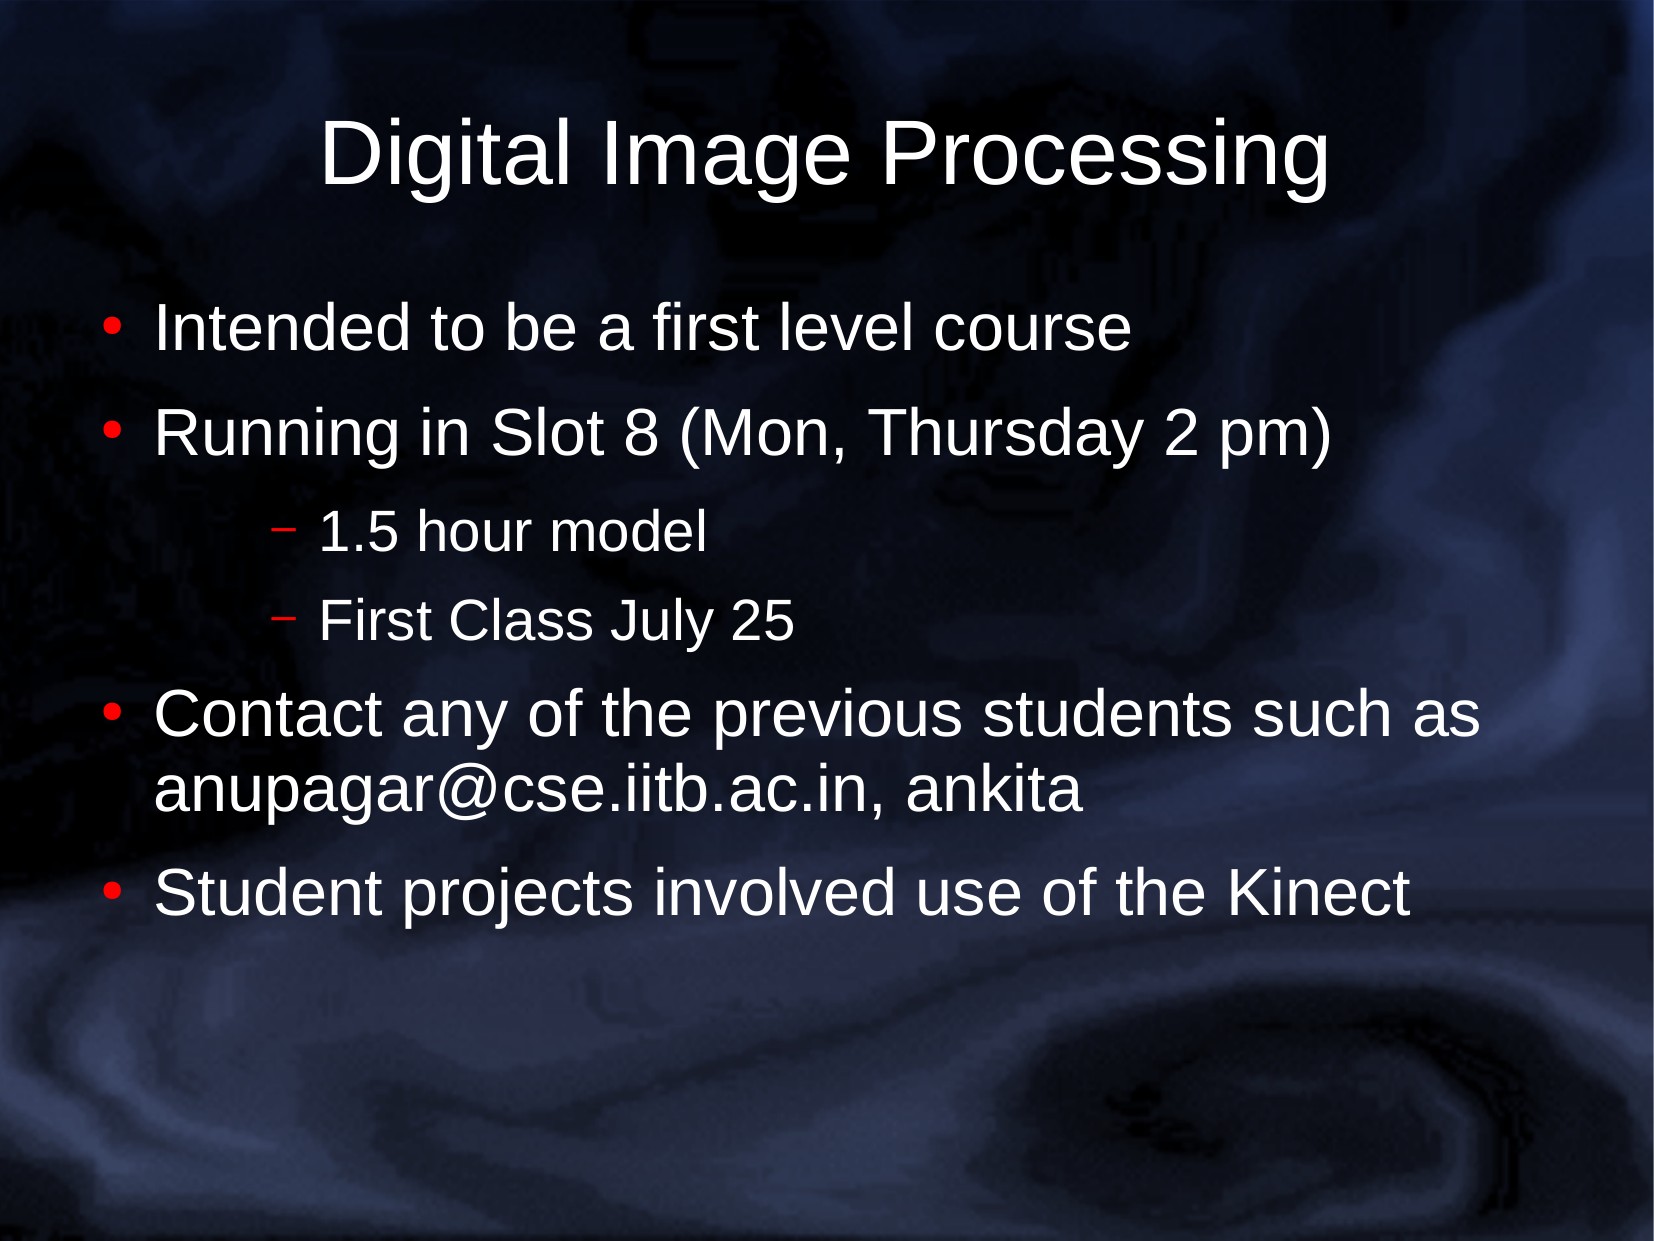

# Digital Image Processing
Intended to be a first level course
Running in Slot 8 (Mon, Thursday 2 pm)
1.5 hour model
First Class July 25
Contact any of the previous students such as anupagar@cse.iitb.ac.in, ankita
Student projects involved use of the Kinect